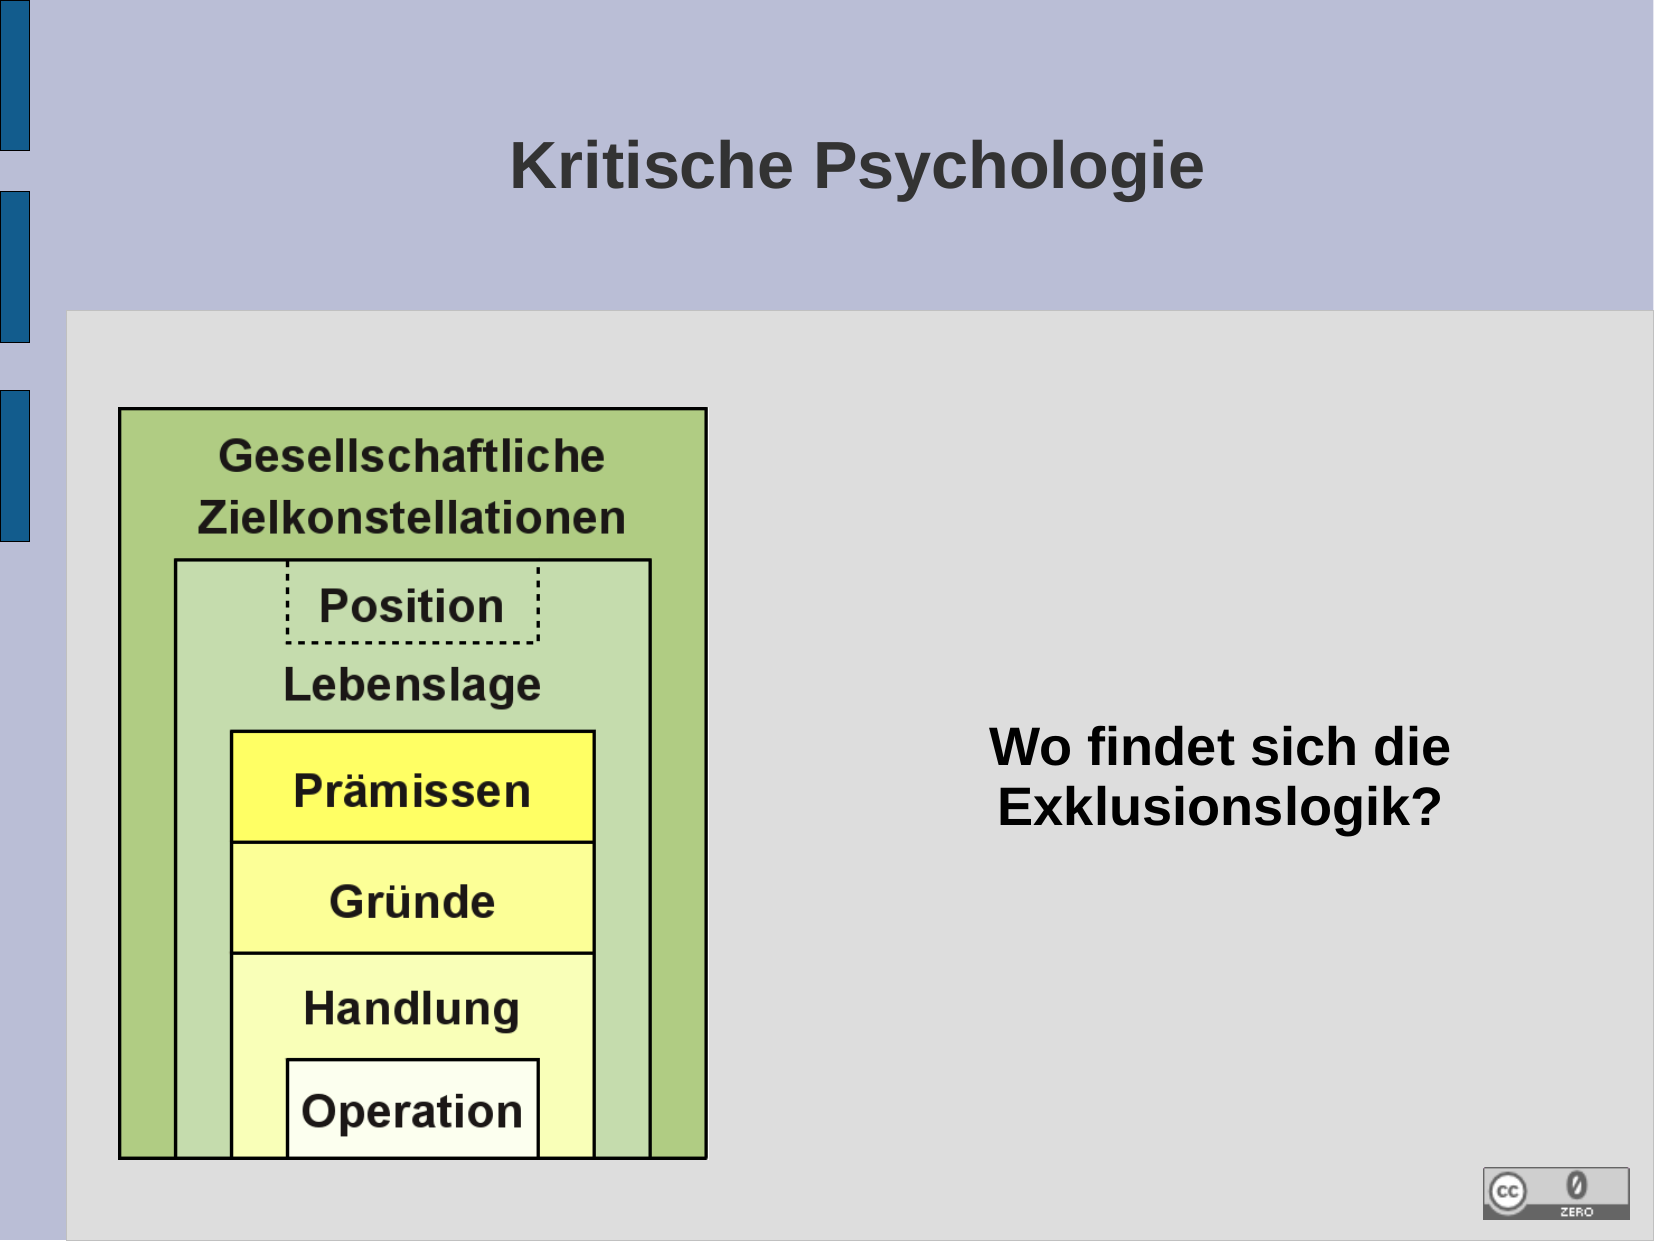

# Kritische Psychologie
Wo findet sich die
Exklusionslogik?